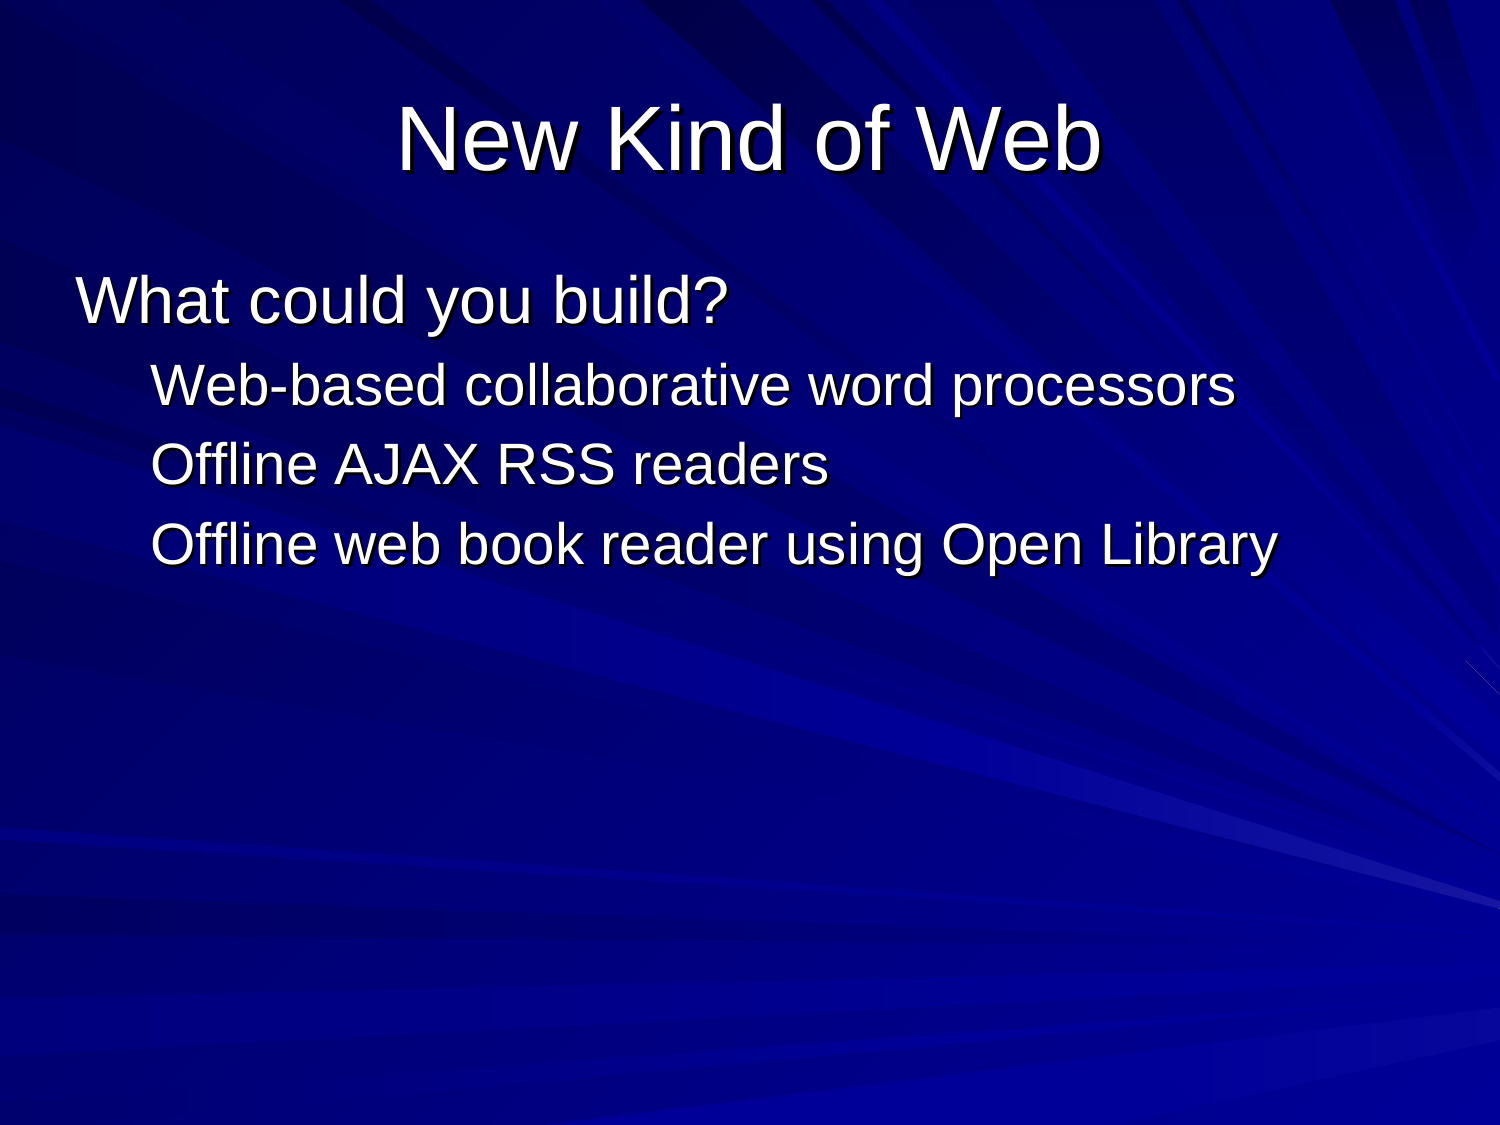

# New Kind of Web
What could you build?
Web-based collaborative word processors
Offline AJAX RSS readers
Offline web book reader using Open Library